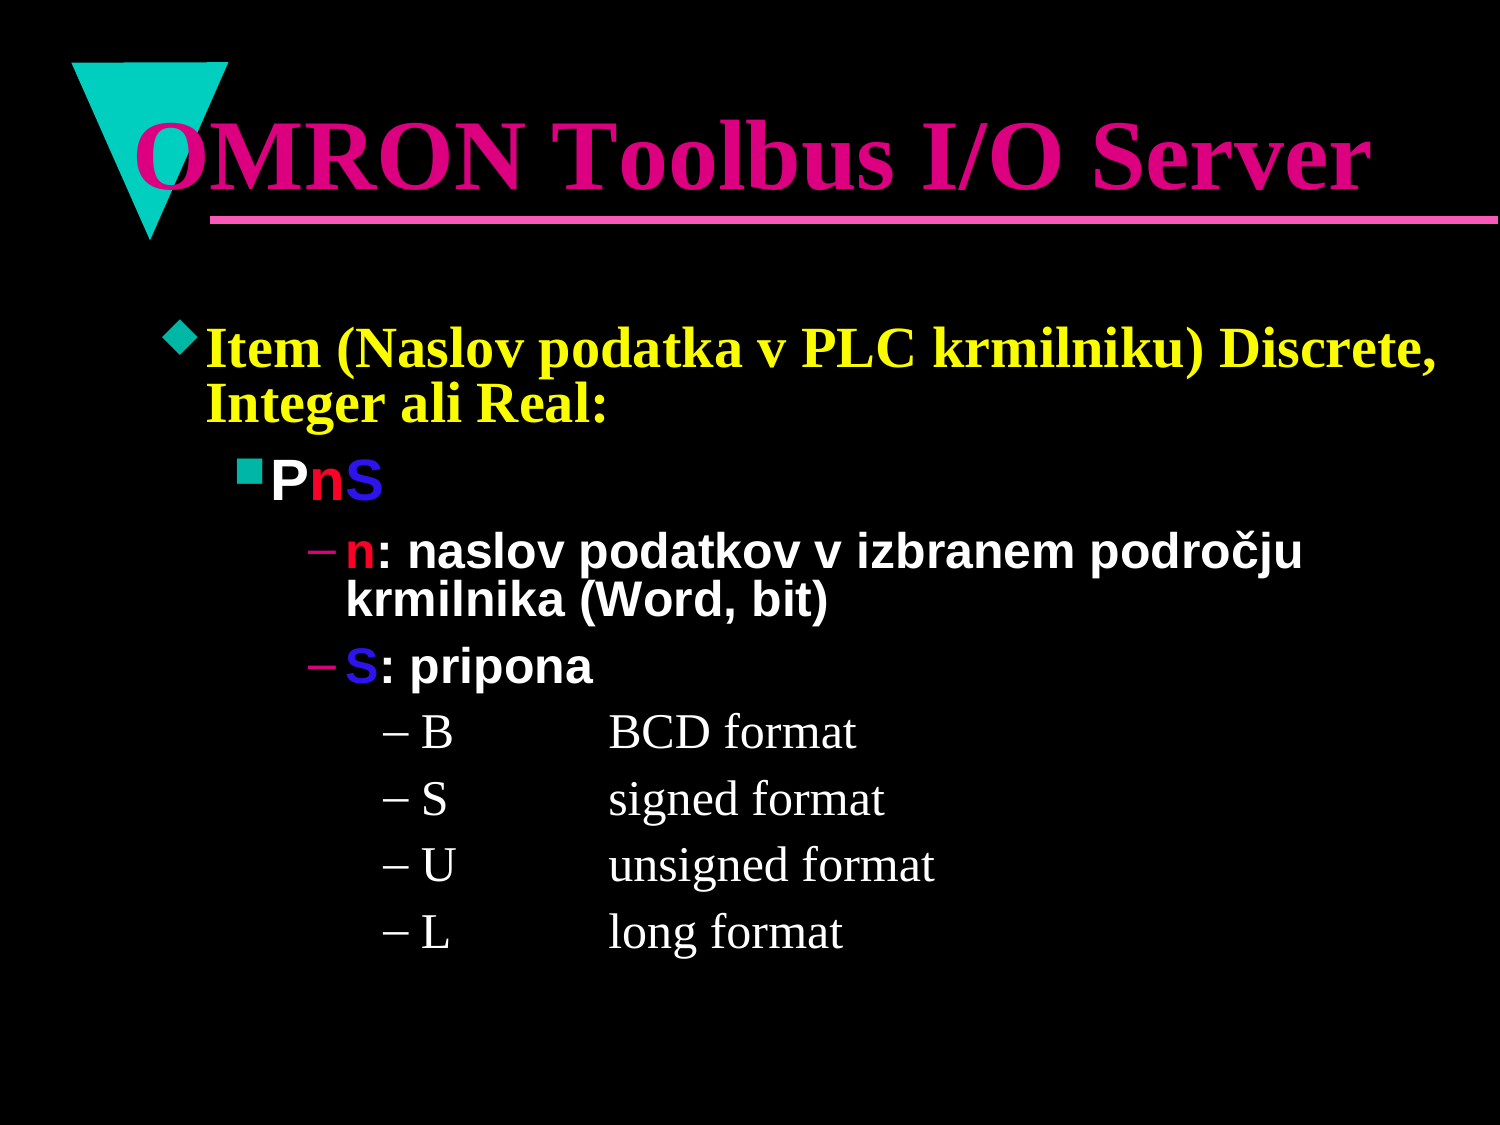

# OMRON Toolbus I/O Server
Item (Naslov podatka v PLC krmilniku) Discrete, Integer ali Real:
PnS
n: naslov podatkov v izbranem področju krmilnika (Word, bit)
S: pripona
B		BCD format
S		signed format
U		unsigned format
L		long format
RVP2
I/O komunikacija
28